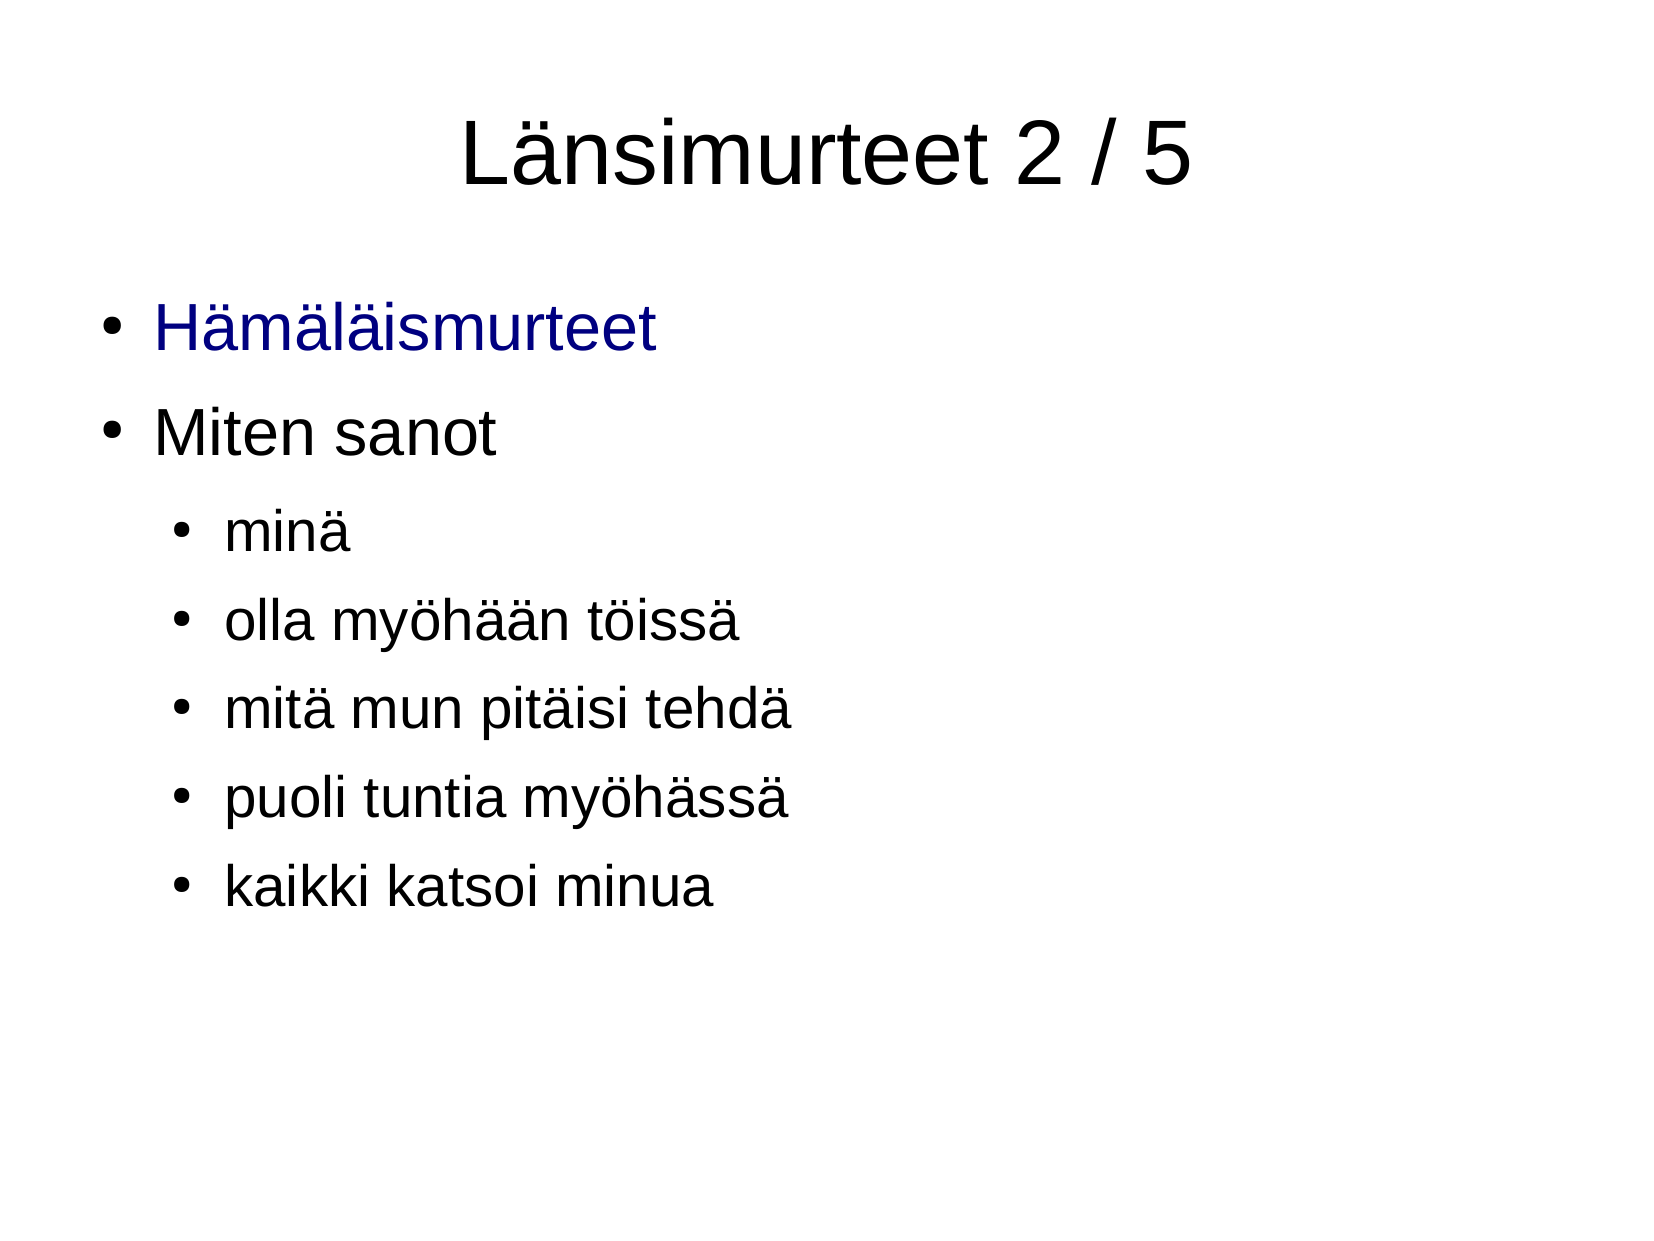

# Länsimurteet 2 / 5
Hämäläismurteet
Miten sanot
minä
olla myöhään töissä
mitä mun pitäisi tehdä
puoli tuntia myöhässä
kaikki katsoi minua